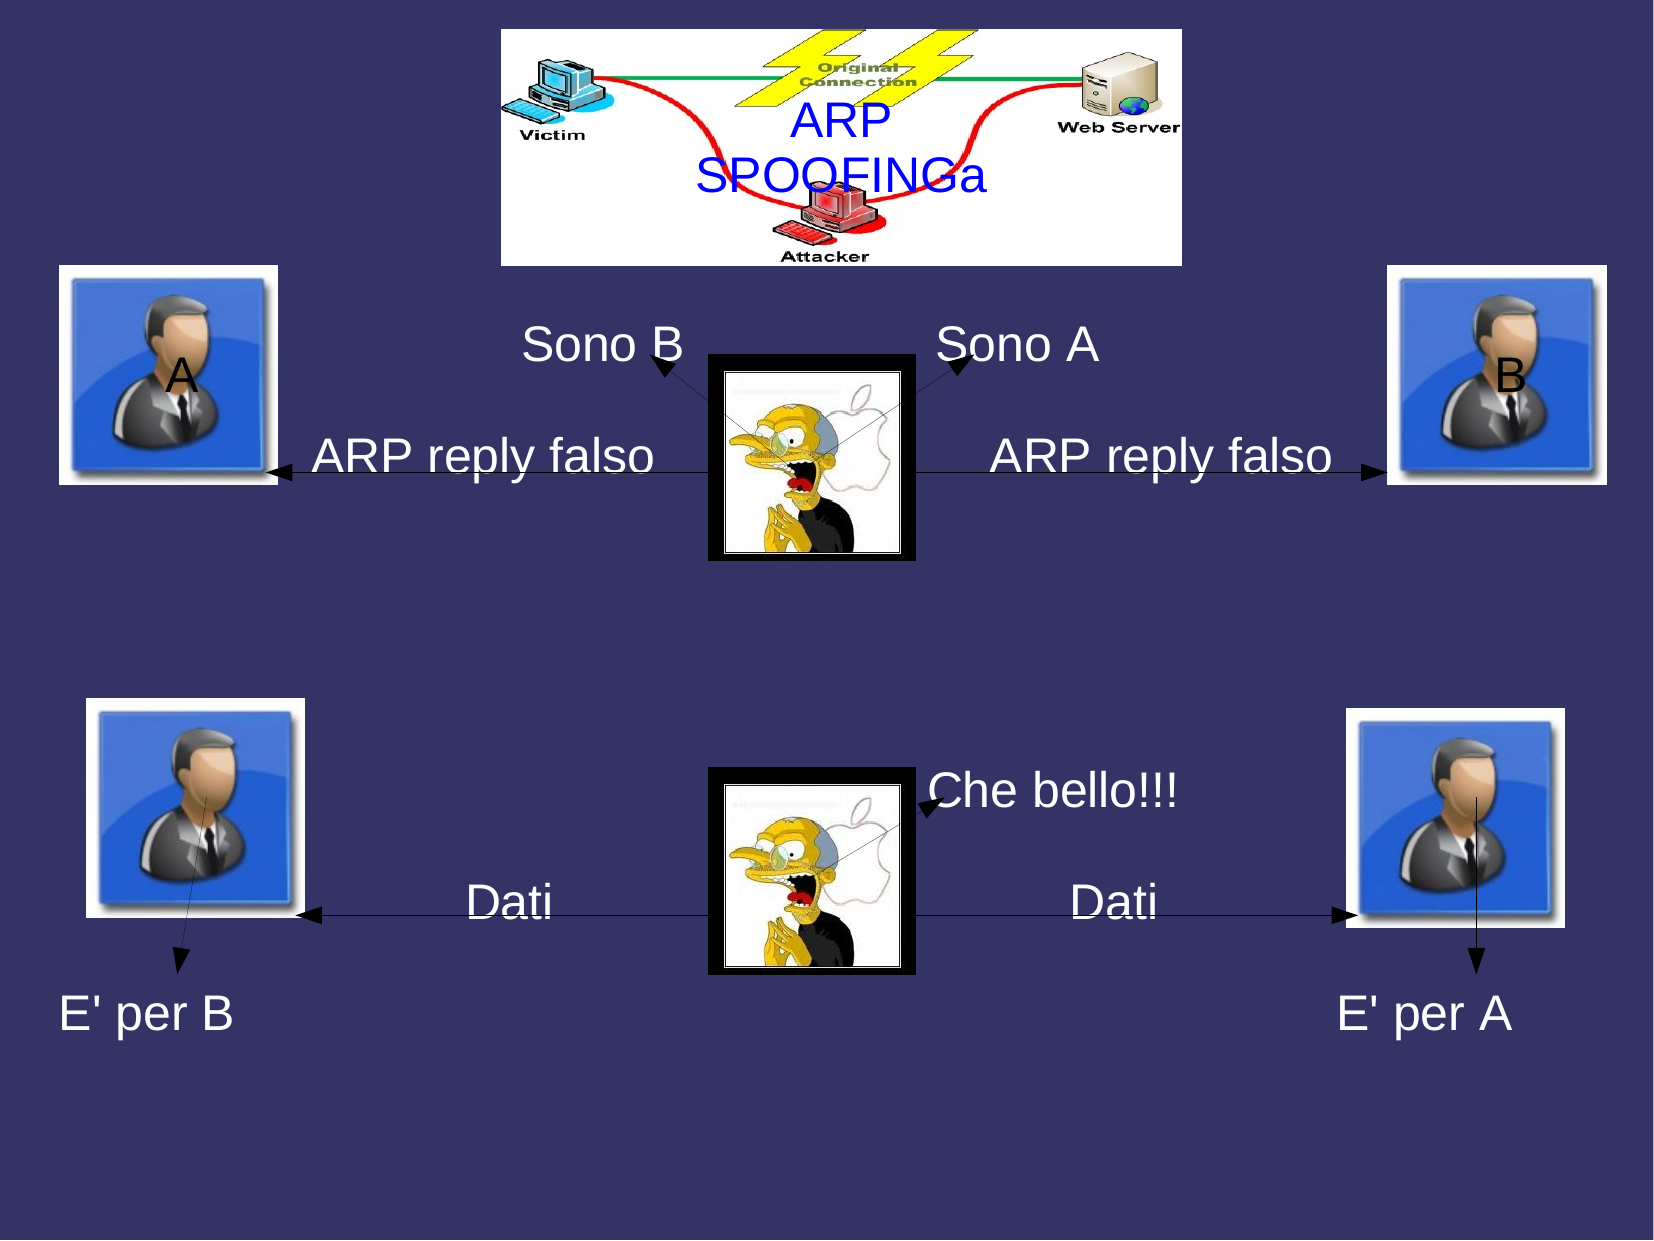

ARP
SPOOFINGa
 Sono B Sono A
 ARP reply falso ARP reply falso
 Che bello!!!
 Dati Dati
E' per B E' per A
 A
 B
 B